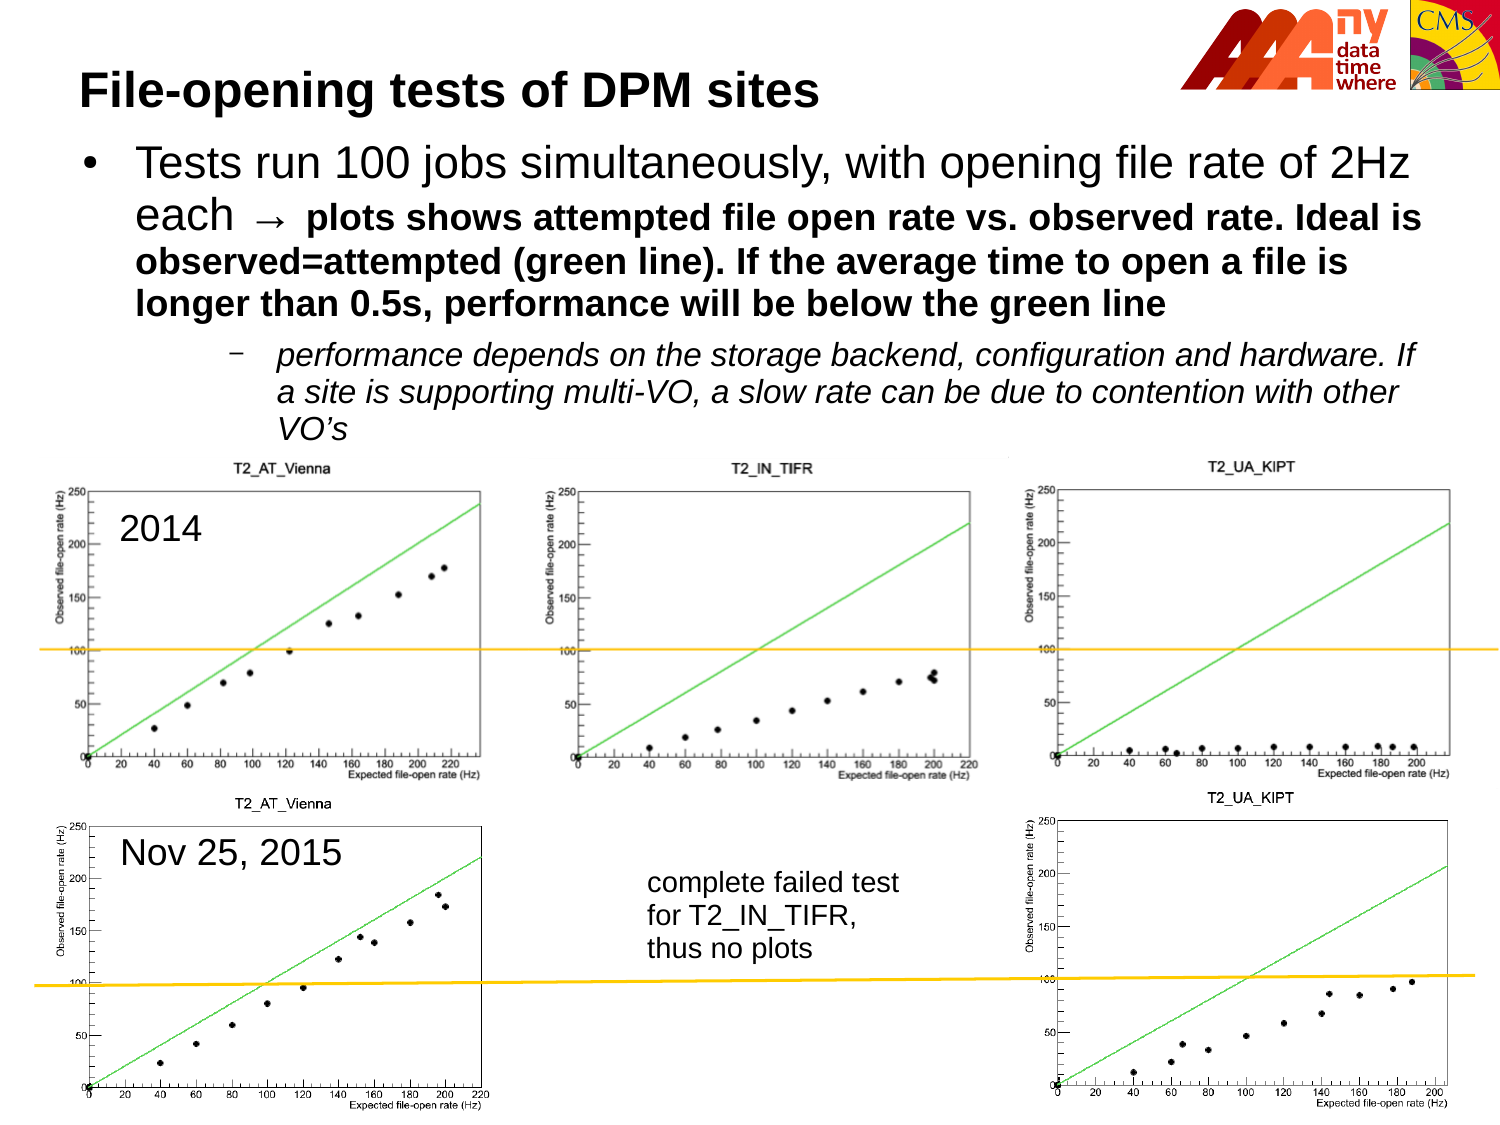

# File-opening tests of DPM sites
Tests run 100 jobs simultaneously, with opening file rate of 2Hz each → plots shows attempted file open rate vs. observed rate. Ideal is observed=attempted (green line). If the average time to open a file is longer than 0.5s, performance will be below the green line
performance depends on the storage backend, configuration and hardware. If a site is supporting multi-VO, a slow rate can be due to contention with other VO’s
2014
Nov 25, 2015
complete failed test
for T2_IN_TIFR,
thus no plots